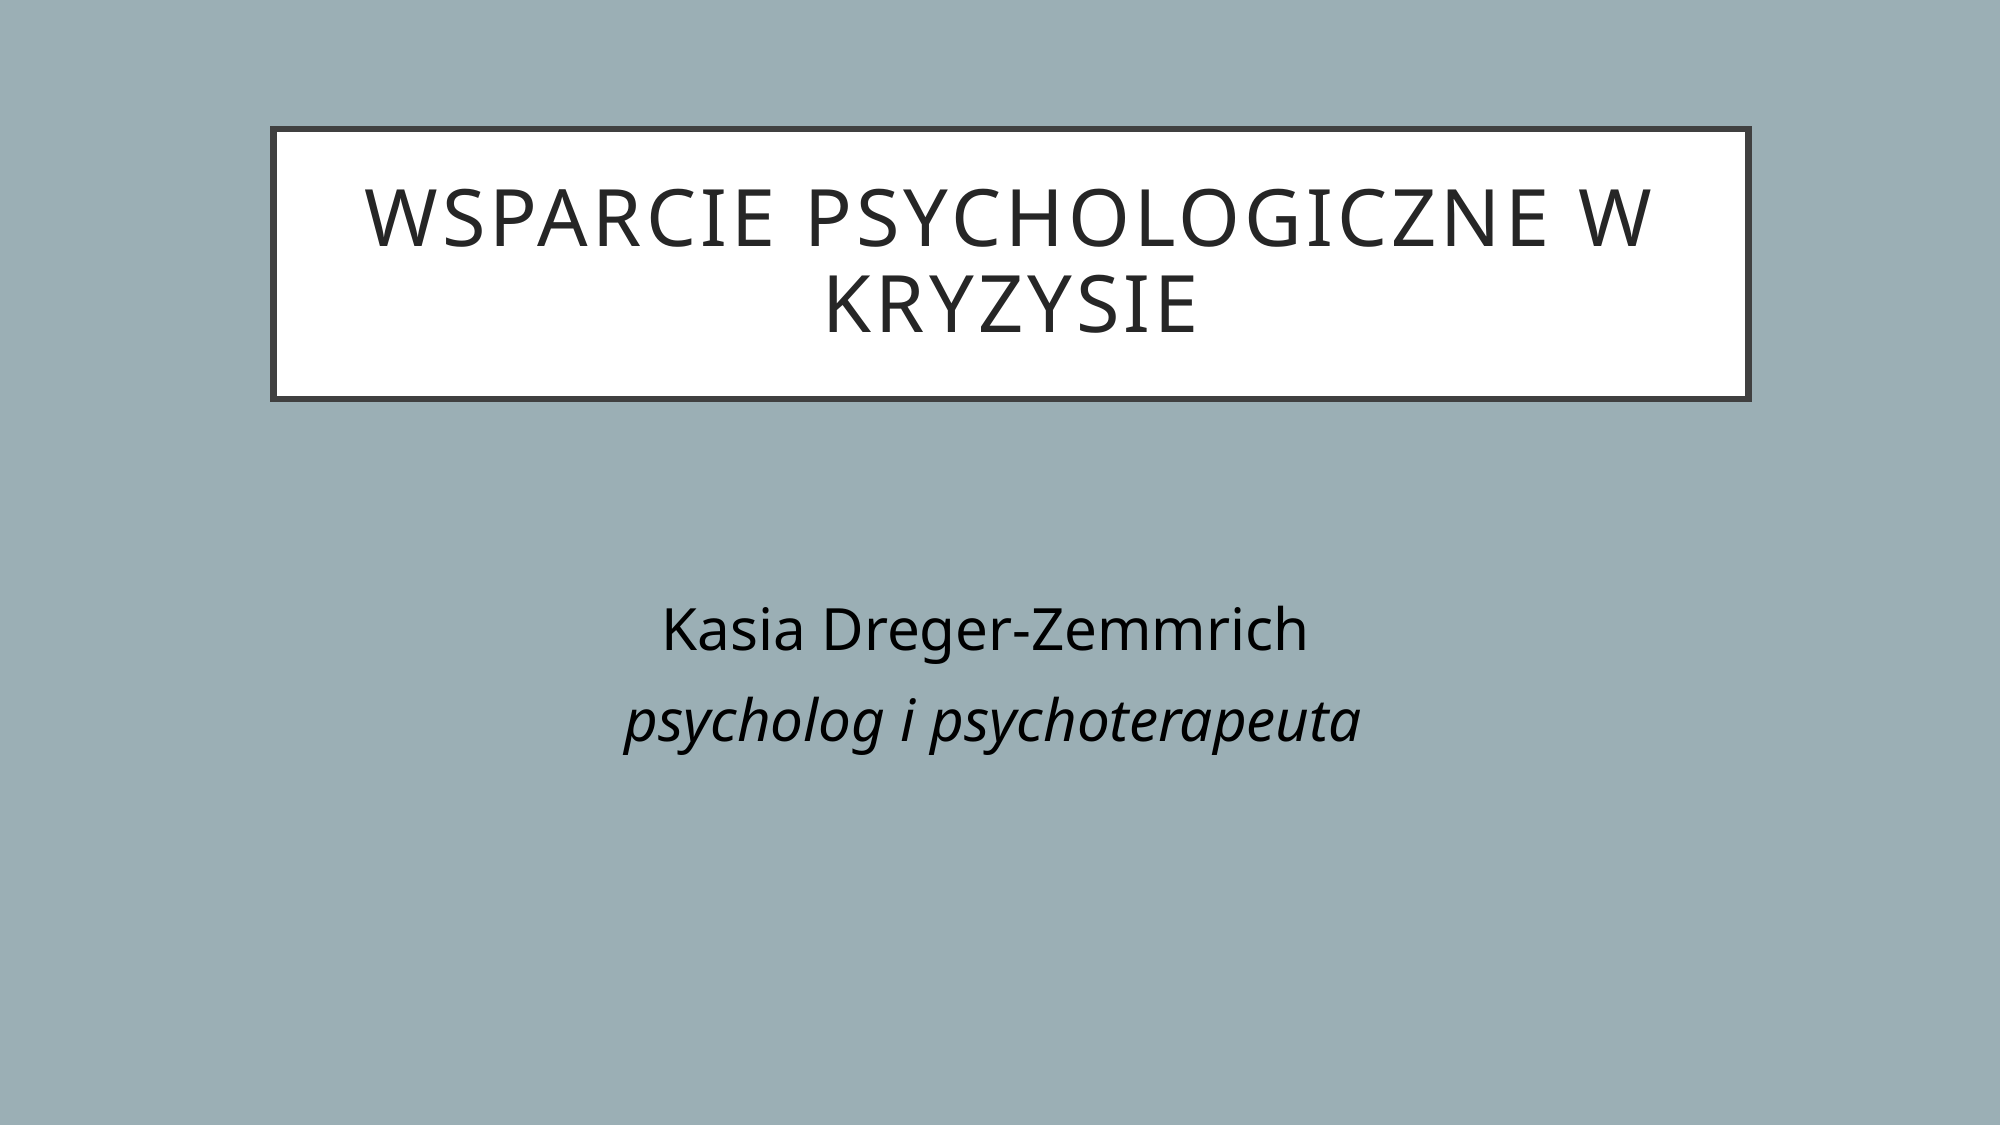

# Wsparcie psychologiczne W KRYZYSIE
Kasia Dreger-Zemmrich
 psycholog i psychoterapeuta